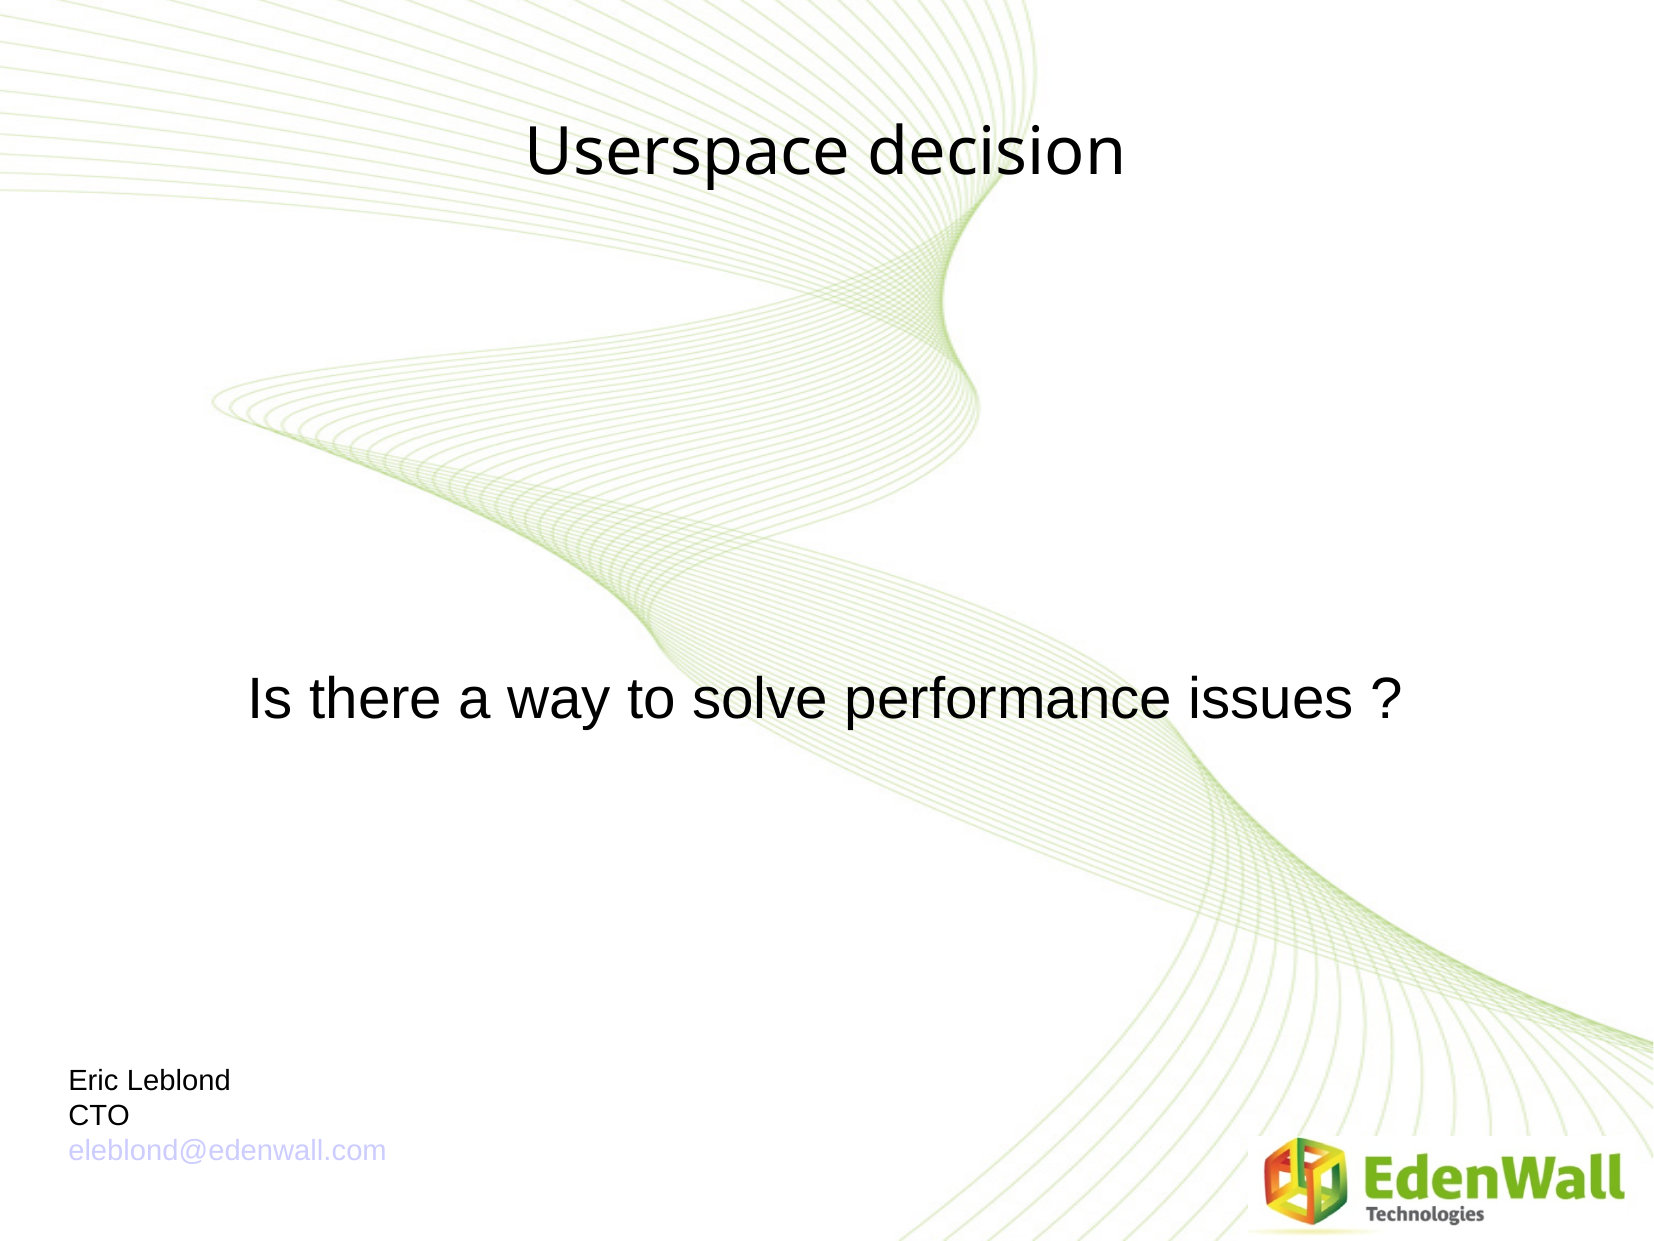

# Userspace decision
Is there a way to solve performance issues ?
Eric Leblond
CTO
eleblond@edenwall.com